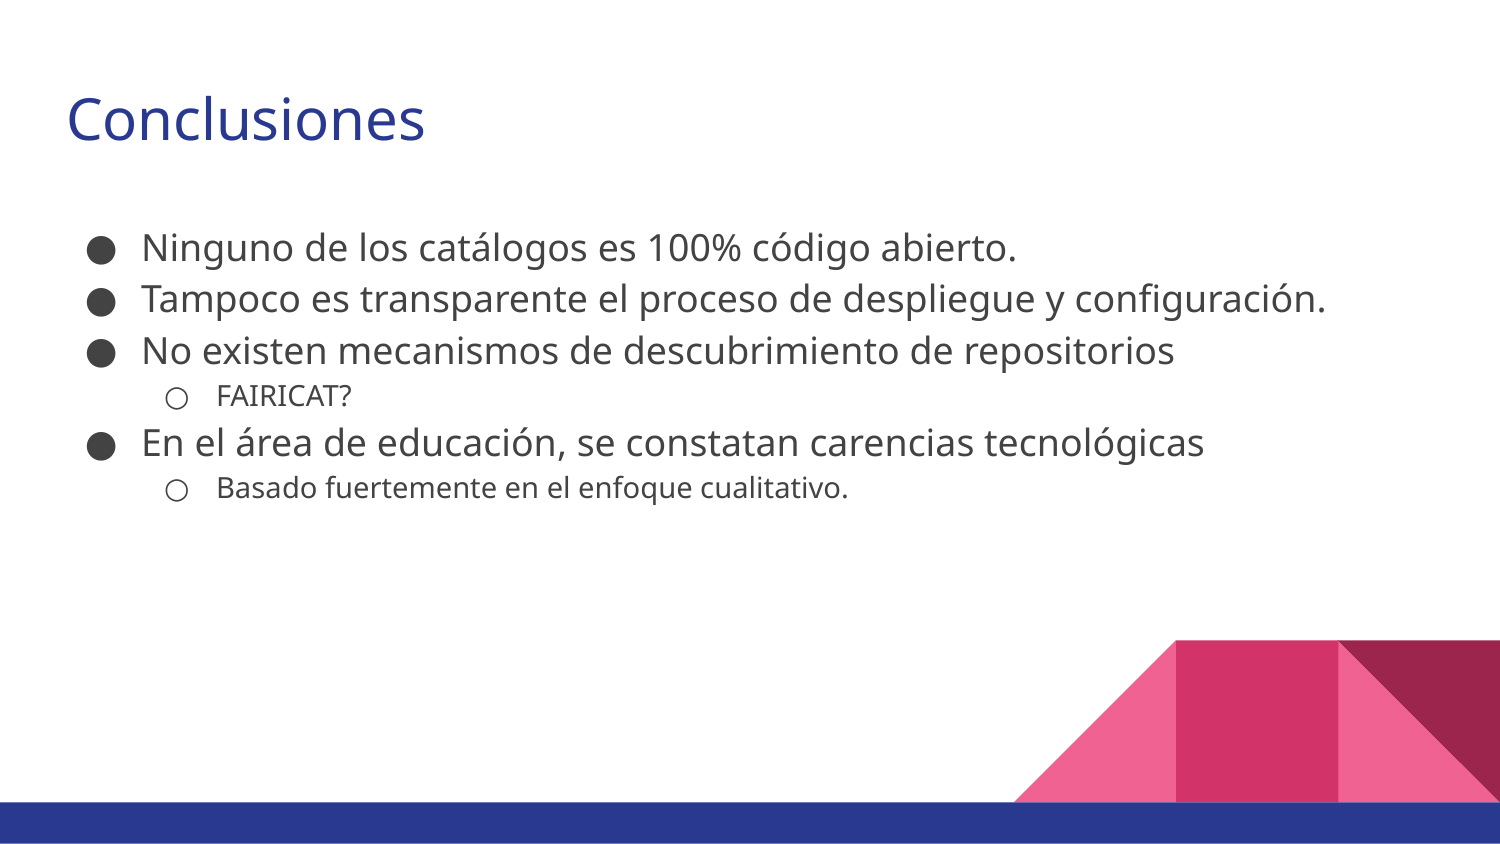

# Conclusiones
Ninguno de los catálogos es 100% código abierto.
Tampoco es transparente el proceso de despliegue y configuración.
No existen mecanismos de descubrimiento de repositorios
FAIRICAT?
En el área de educación, se constatan carencias tecnológicas
Basado fuertemente en el enfoque cualitativo.